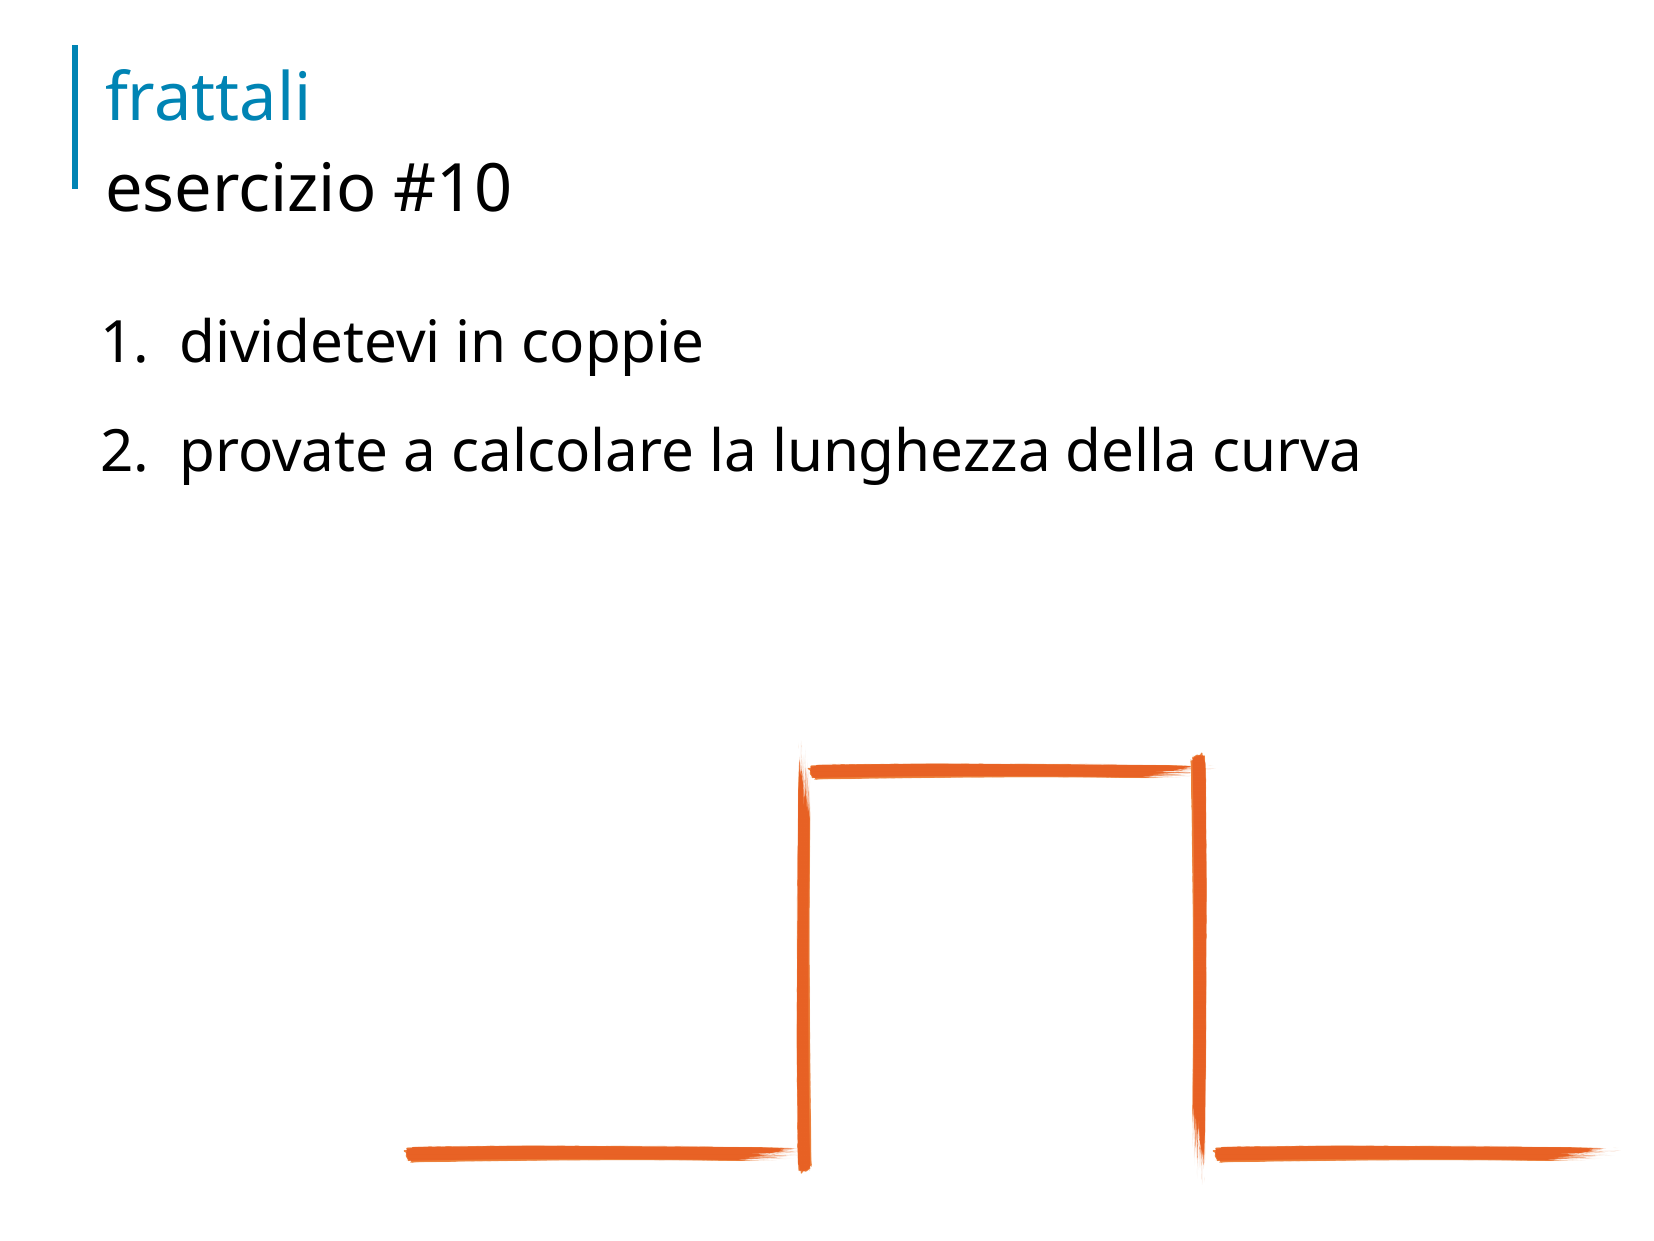

# frattali esercizio #10
dividetevi in coppie
provate a calcolare la lunghezza della curva